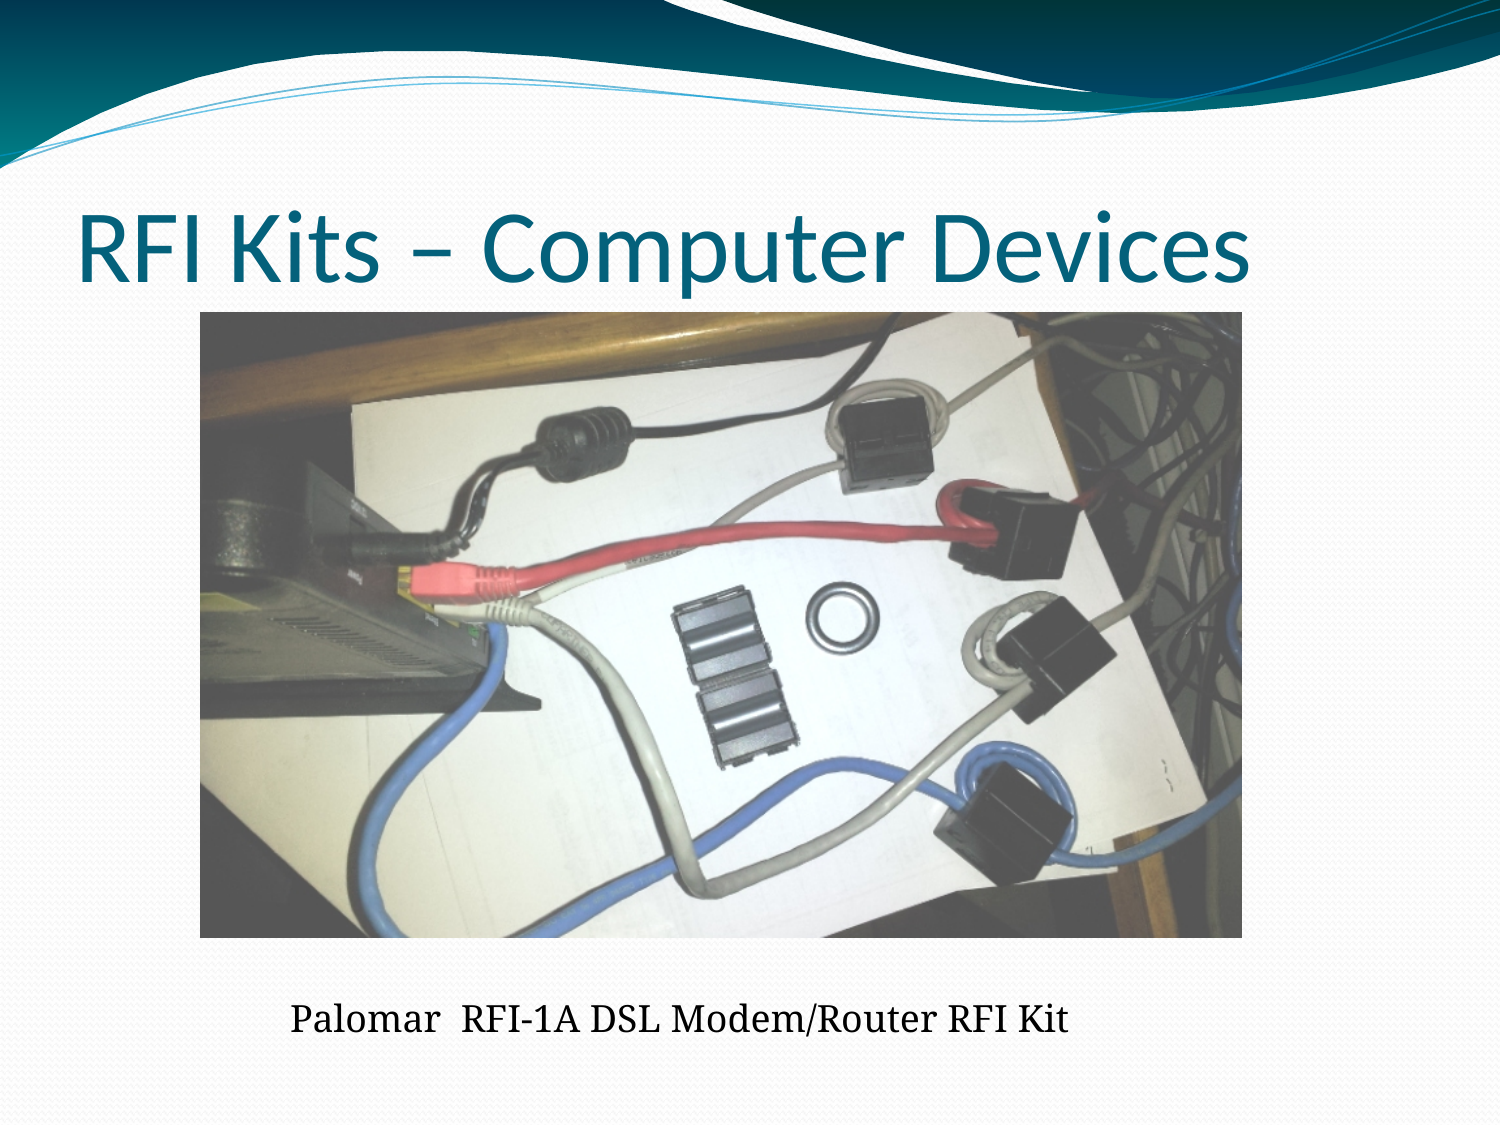

# RFI Kits – Computer Devices
Palomar RFI-1A DSL Modem/Router RFI Kit